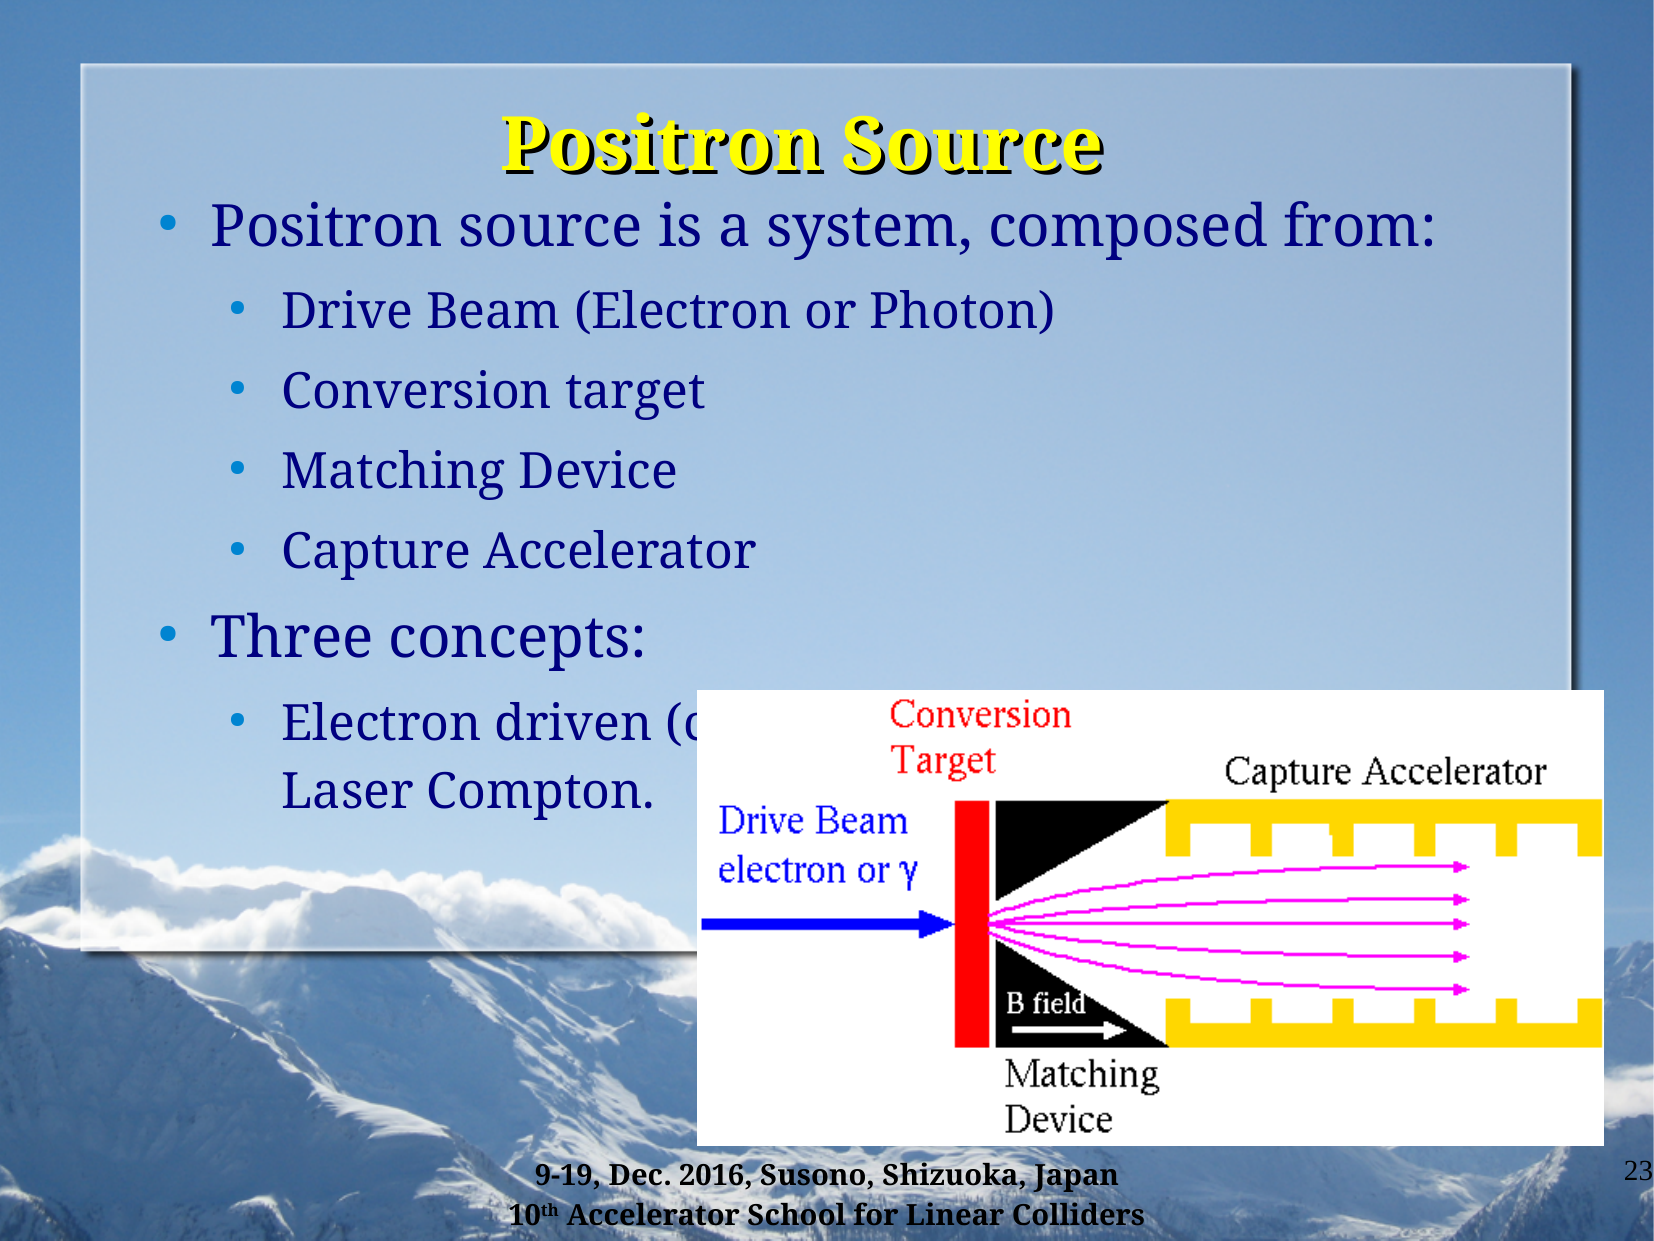

# Positron Source
Positron source is a system, composed from:
Drive Beam (Electron or Photon)
Conversion target
Matching Device
Capture Accelerator
Three concepts:
Electron driven (conventional), Undualtor, and Laser Compton.
23